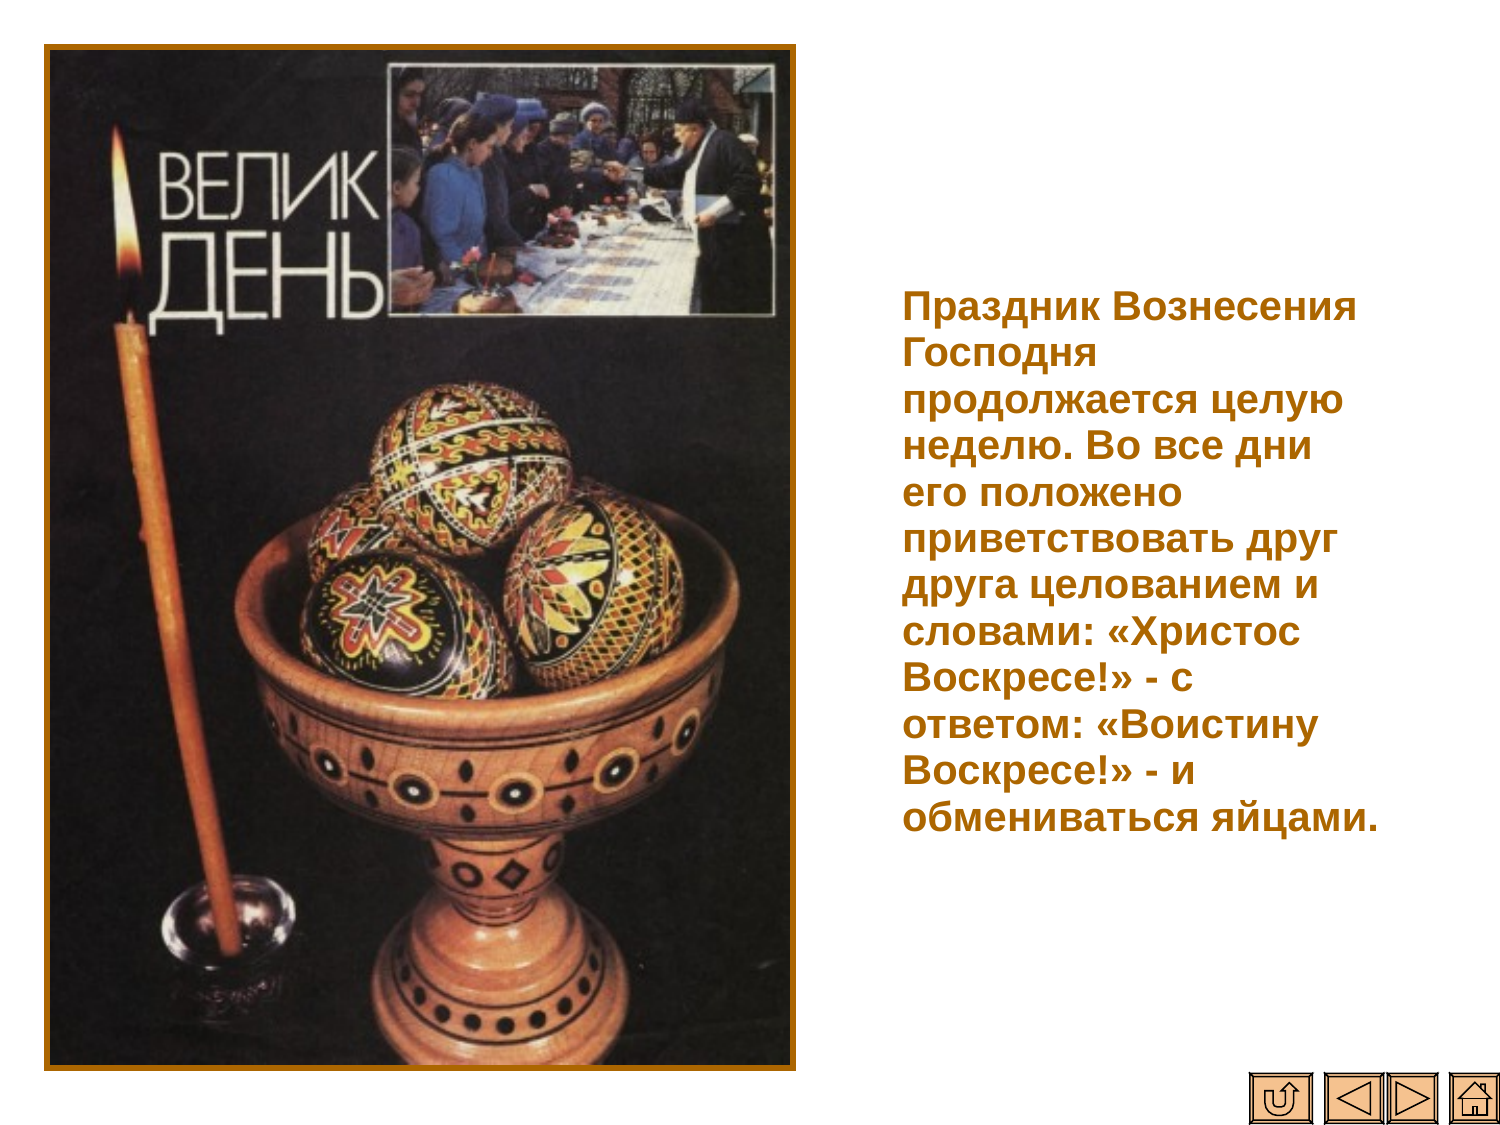

Праздник Вознесения Господня продолжается целую неделю. Во все дни его положено приветствовать друг друга целованием и словами: «Христос Воскресе!» - с ответом: «Воистину Воскресе!» - и обмениваться яйцами.